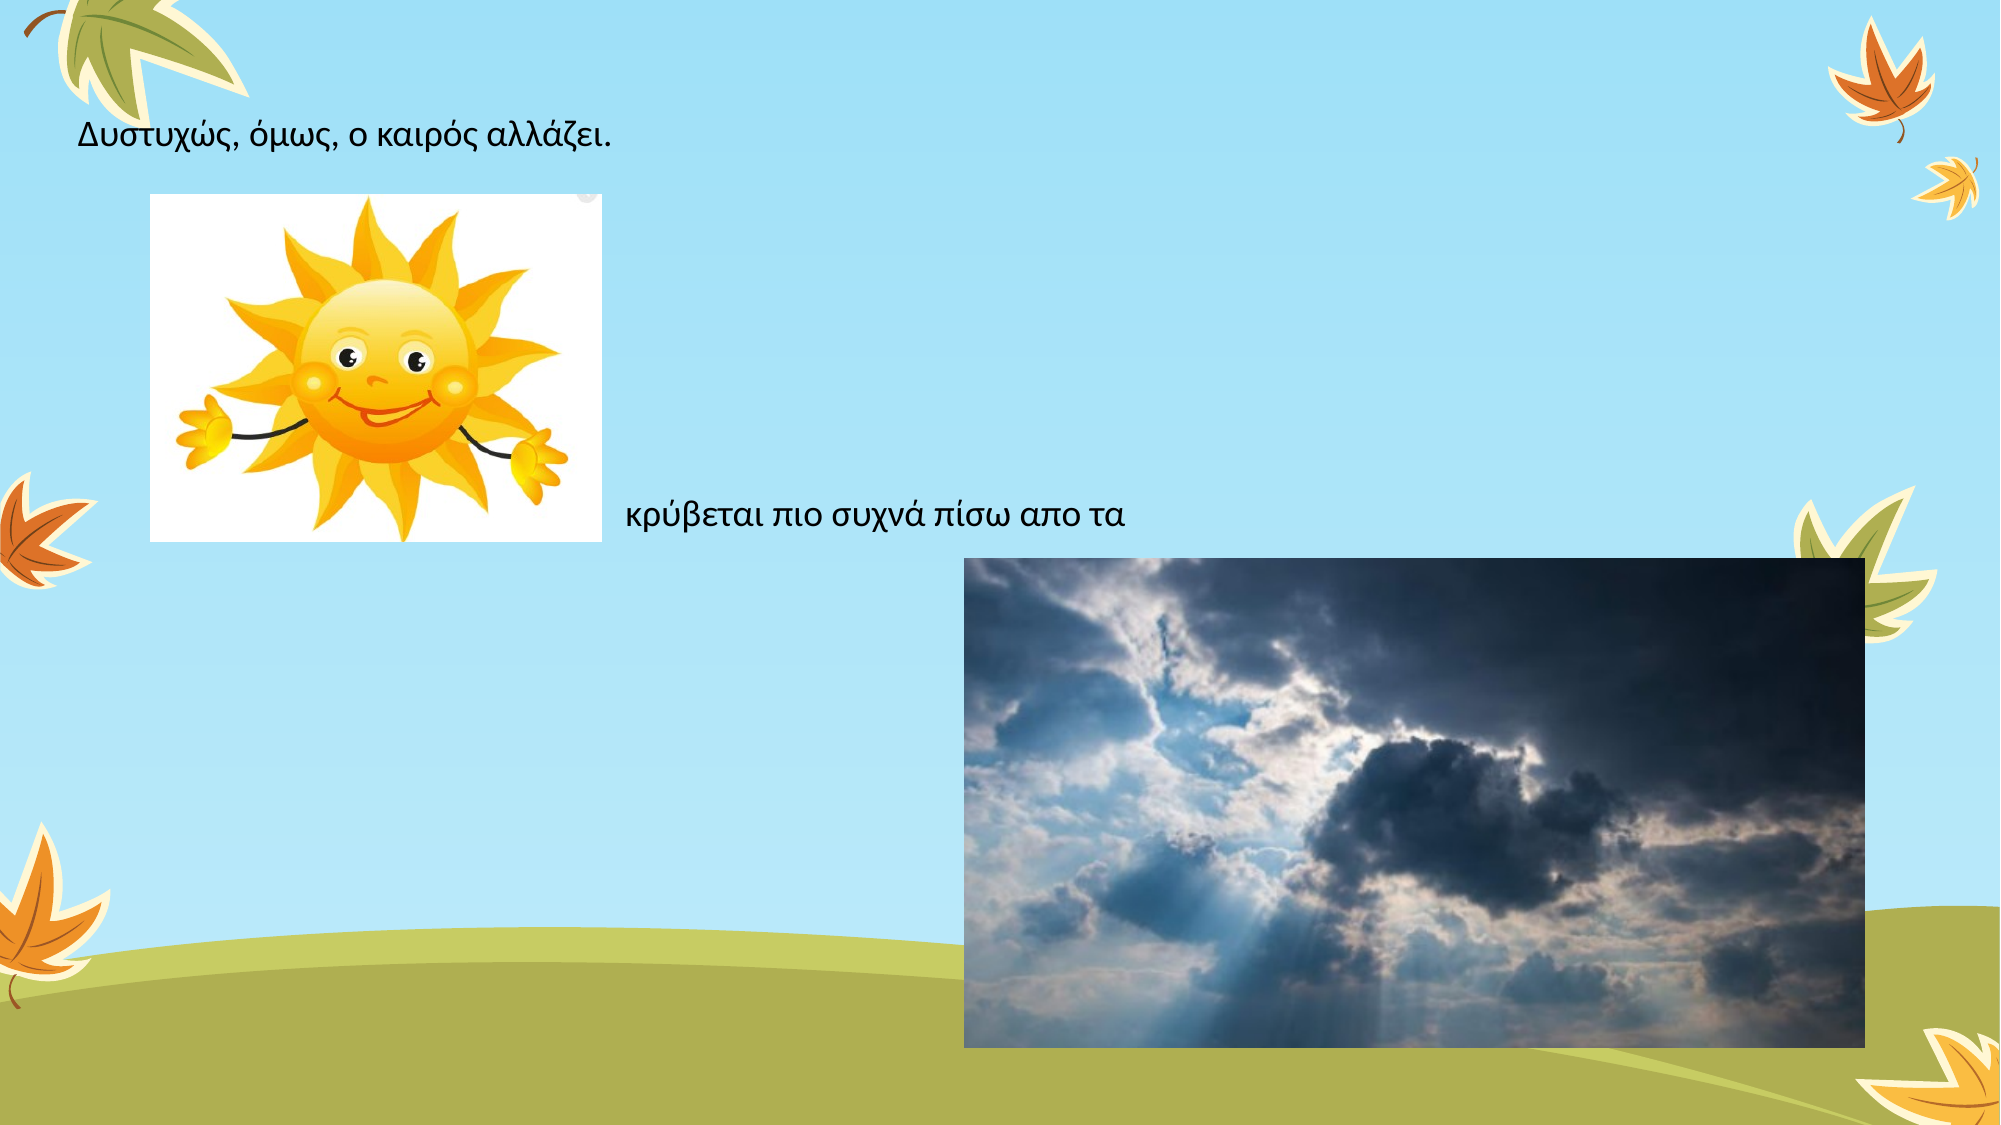

Δυστυχώς, όμως, ο καιρός αλλάζει.
 κρύβεται πιο συχνά πίσω απο τα